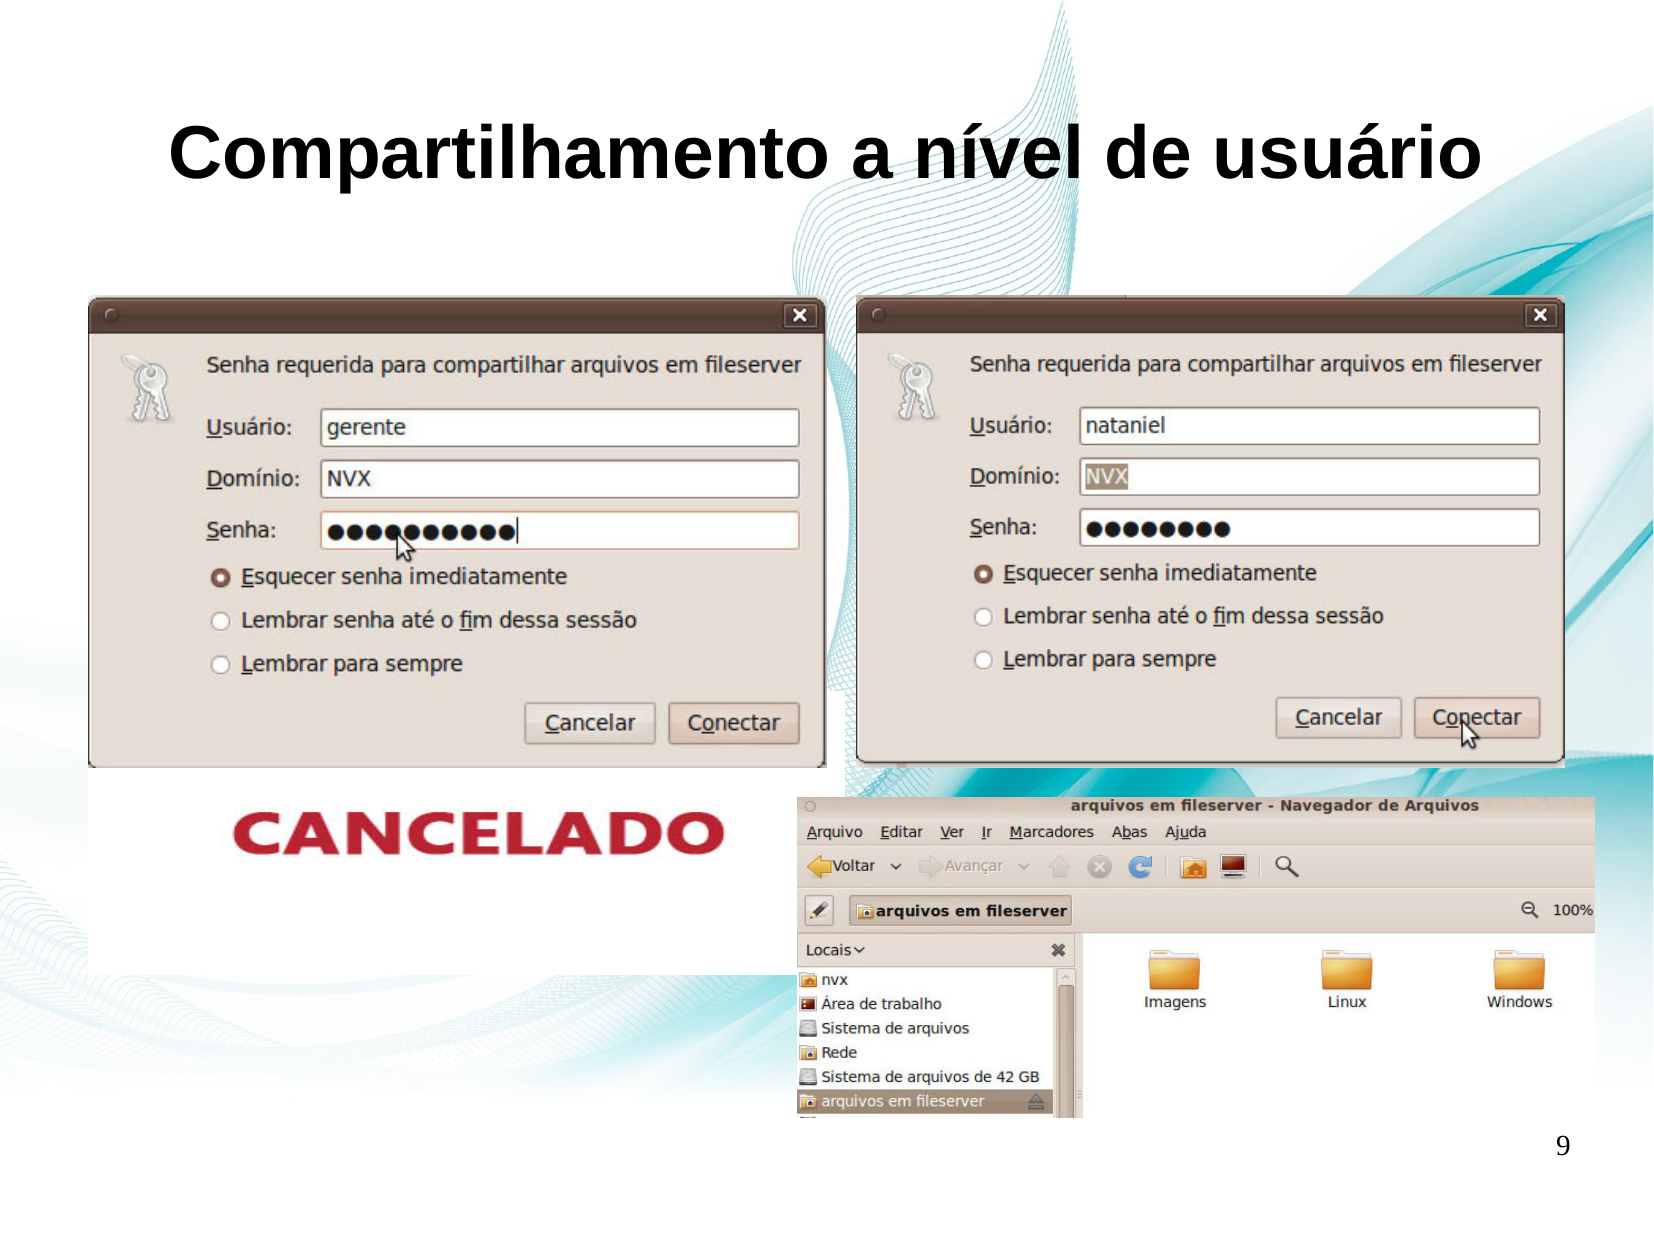

# Compartilhamento a nível de usuário
9